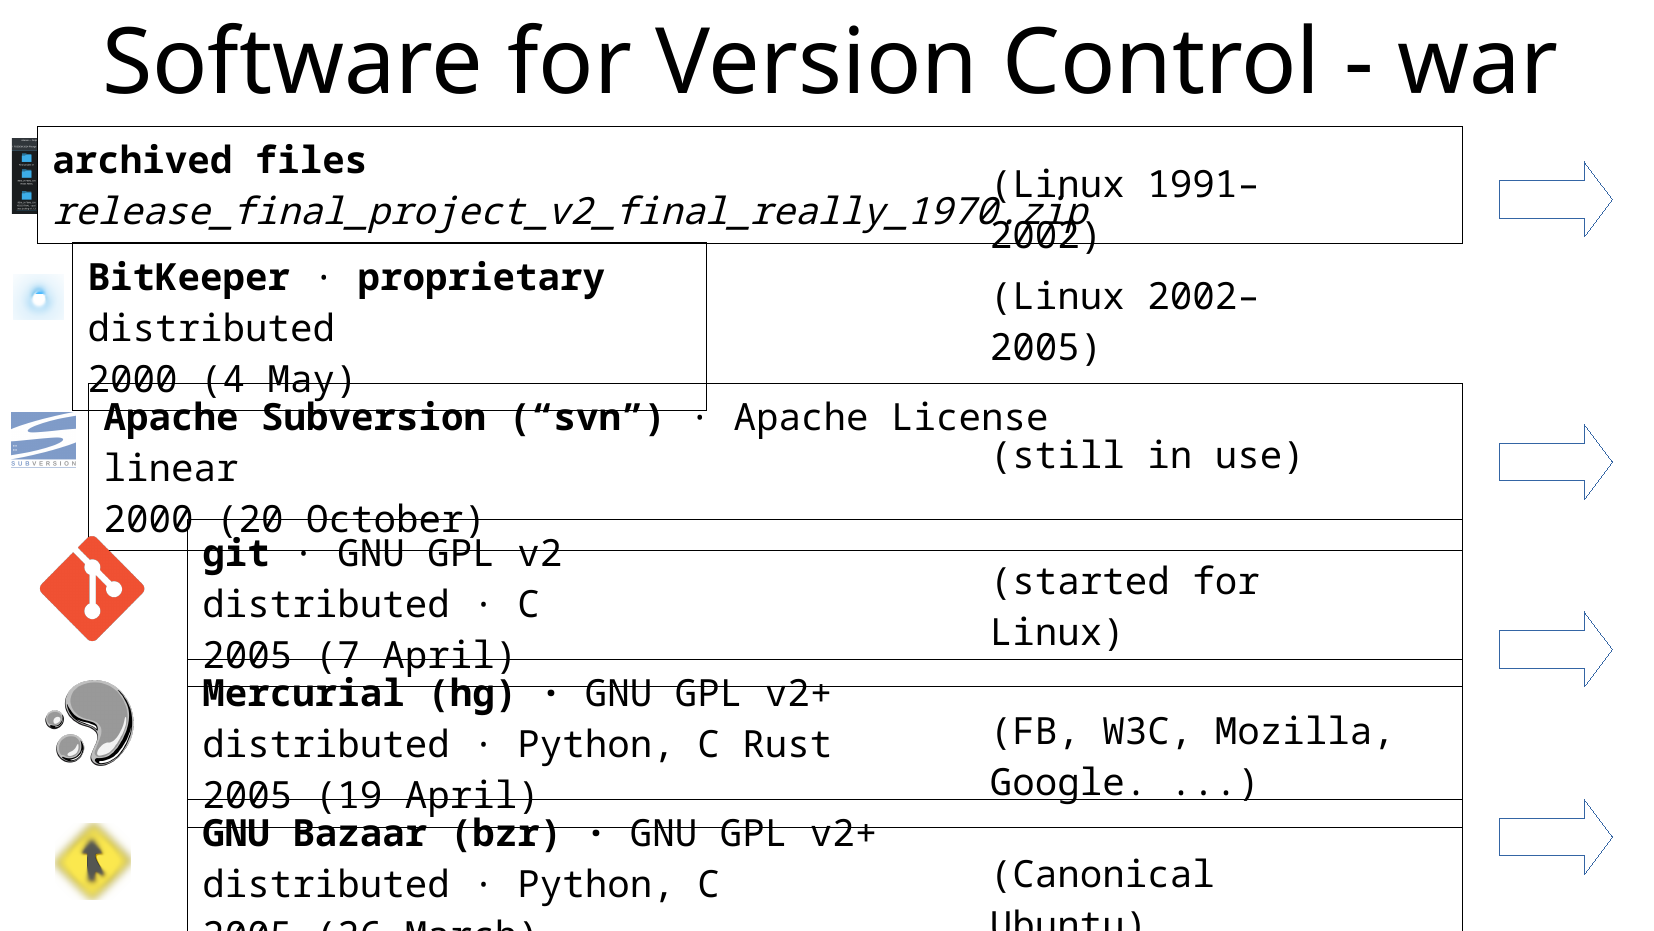

# Software for Version Control - war
archived files
release_final_project_v2_final_really_1970.zip
(Linux 1991–2002)
BitKeeper · proprietary
distributed
2000 (4 May)
(Linux 2002–2005)
Apache Subversion (“svn”) · Apache License
linear
2000 (20 October)
(still in use)
git · GNU GPL v2
distributed · C
2005 (7 April)
(started for Linux)
Mercurial (hg) · GNU GPL v2+
distributed · Python, C Rust
2005 (19 April)
(FB, W3C, Mozilla, Google. ...)
GNU Bazaar (bzr) · GNU GPL v2+
distributed · Python, C
2005 (26 March)
(Canonical Ubuntu)